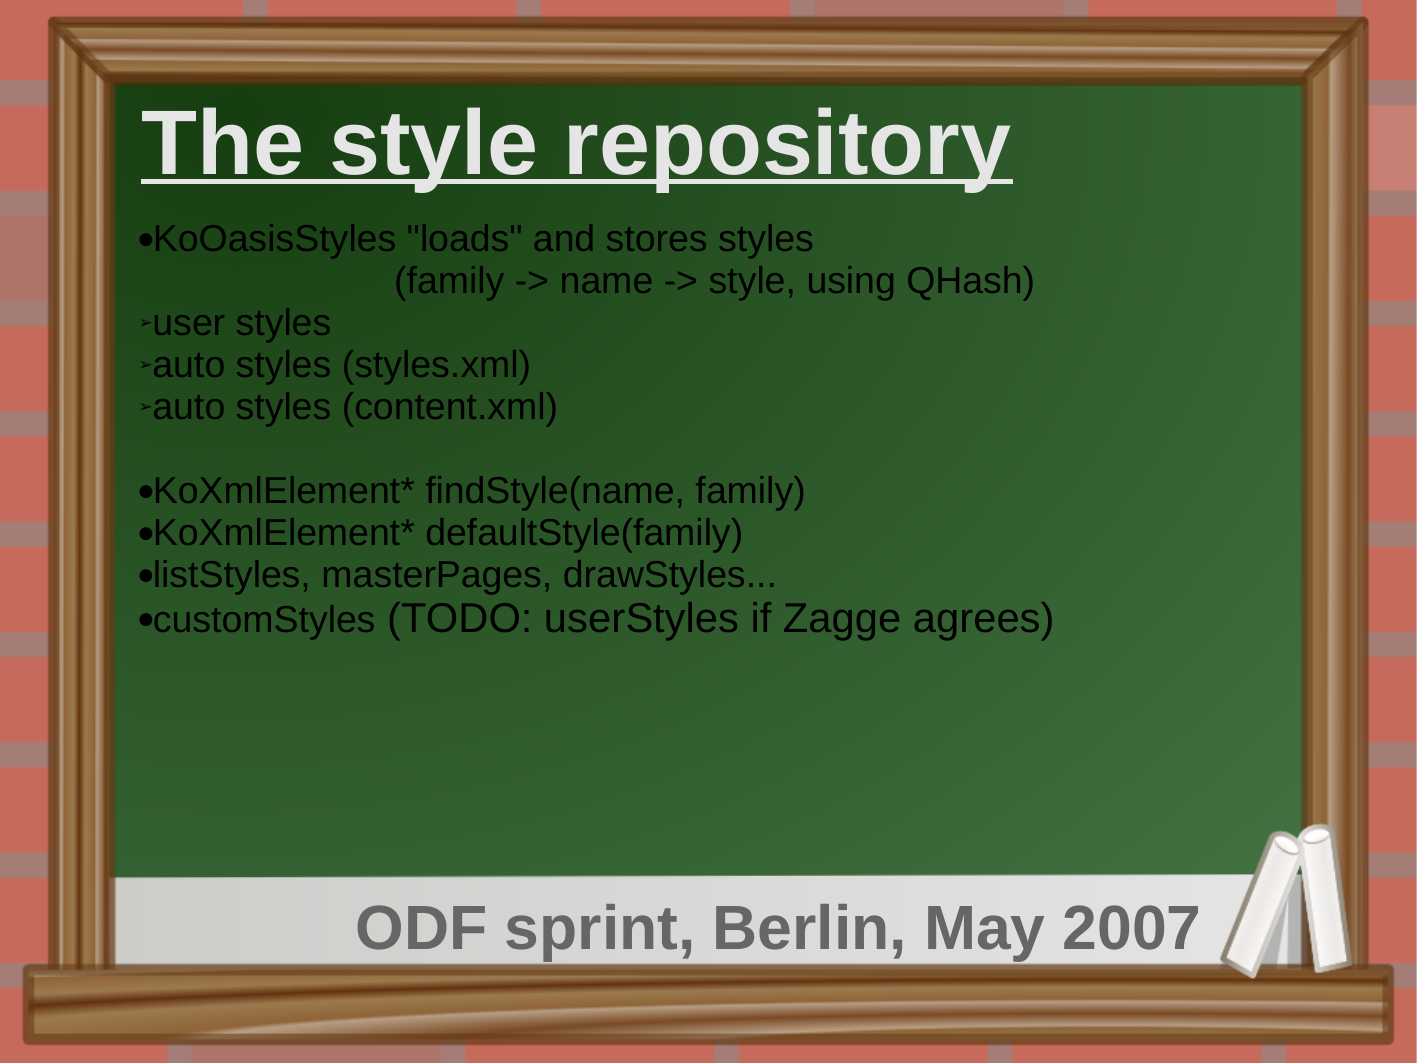

The style repository
KoOasisStyles "loads" and stores styles
(family -> name -> style, using QHash)
user styles
auto styles (styles.xml)
auto styles (content.xml)
KoXmlElement* findStyle(name, family)
KoXmlElement* defaultStyle(family)
listStyles, masterPages, drawStyles...
customStyles (TODO: userStyles if Zagge agrees)